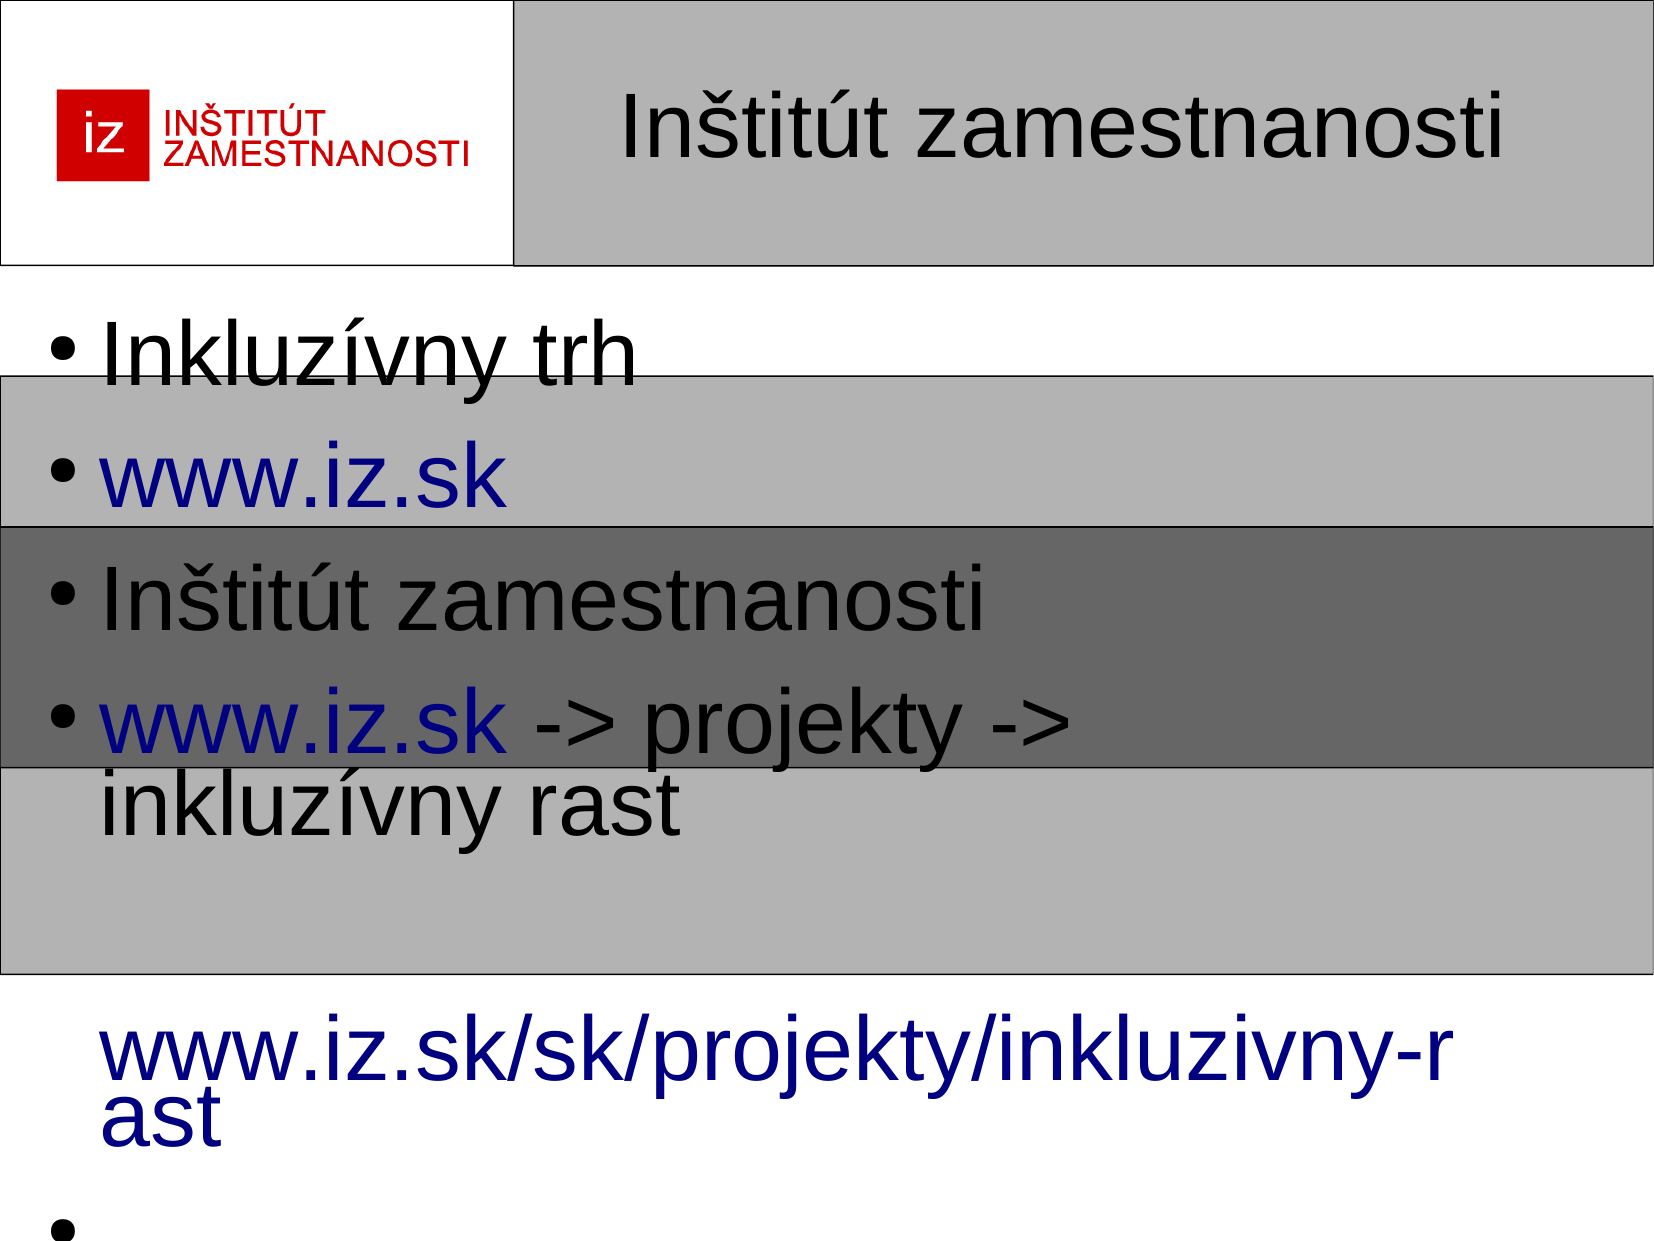

# Inštitút zamestnanosti
Inkluzívny trh
www.iz.sk
Inštitút zamestnanosti
www.iz.sk -> projekty -> inkluzívny rast
www.iz.sk/sk/projekty/inkluzivny-rast